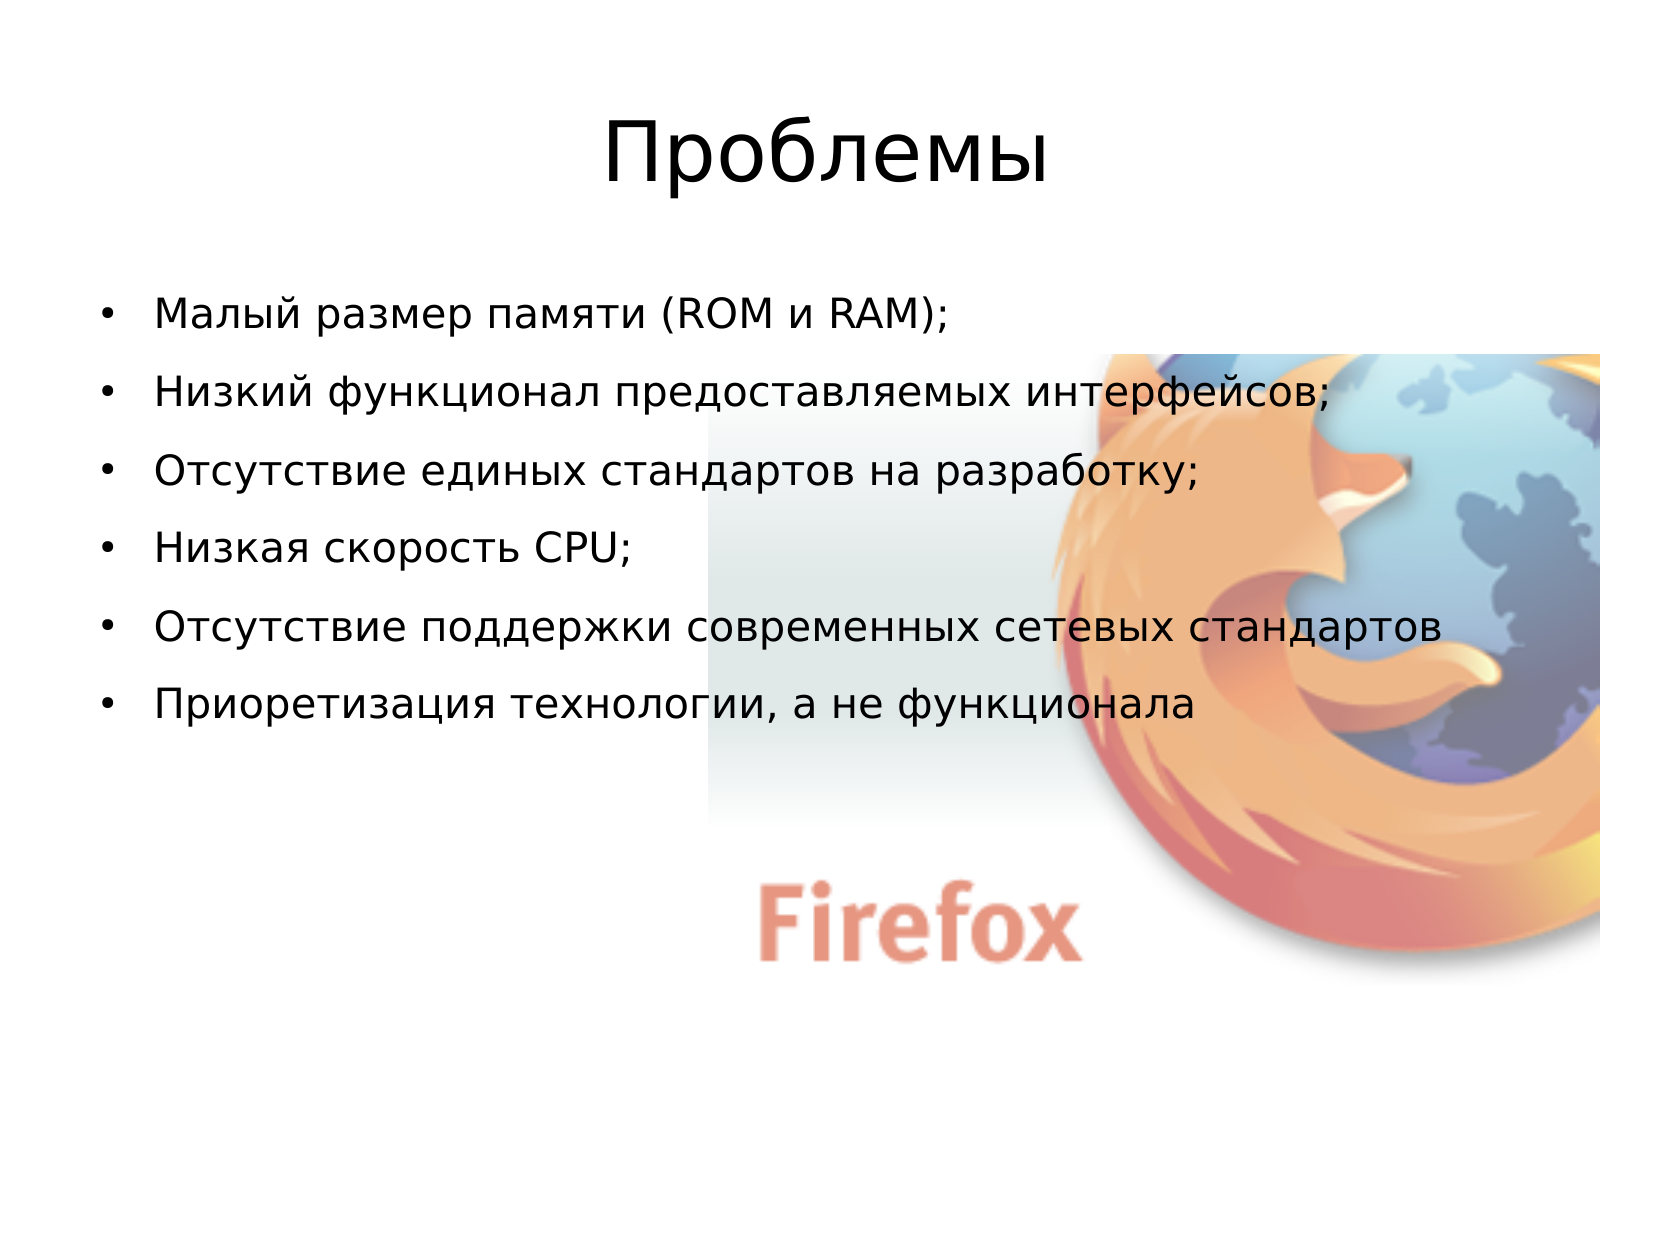

# Проблемы
Малый размер памяти (ROM и RAM);
Низкий функционал предоставляемых интерфейсов;
Отсутствие единых стандартов на разработку;
Низкая скорость CPU;
Отсутствие поддержки современных сетевых стандартов
Приоретизация технологии, а не функционала